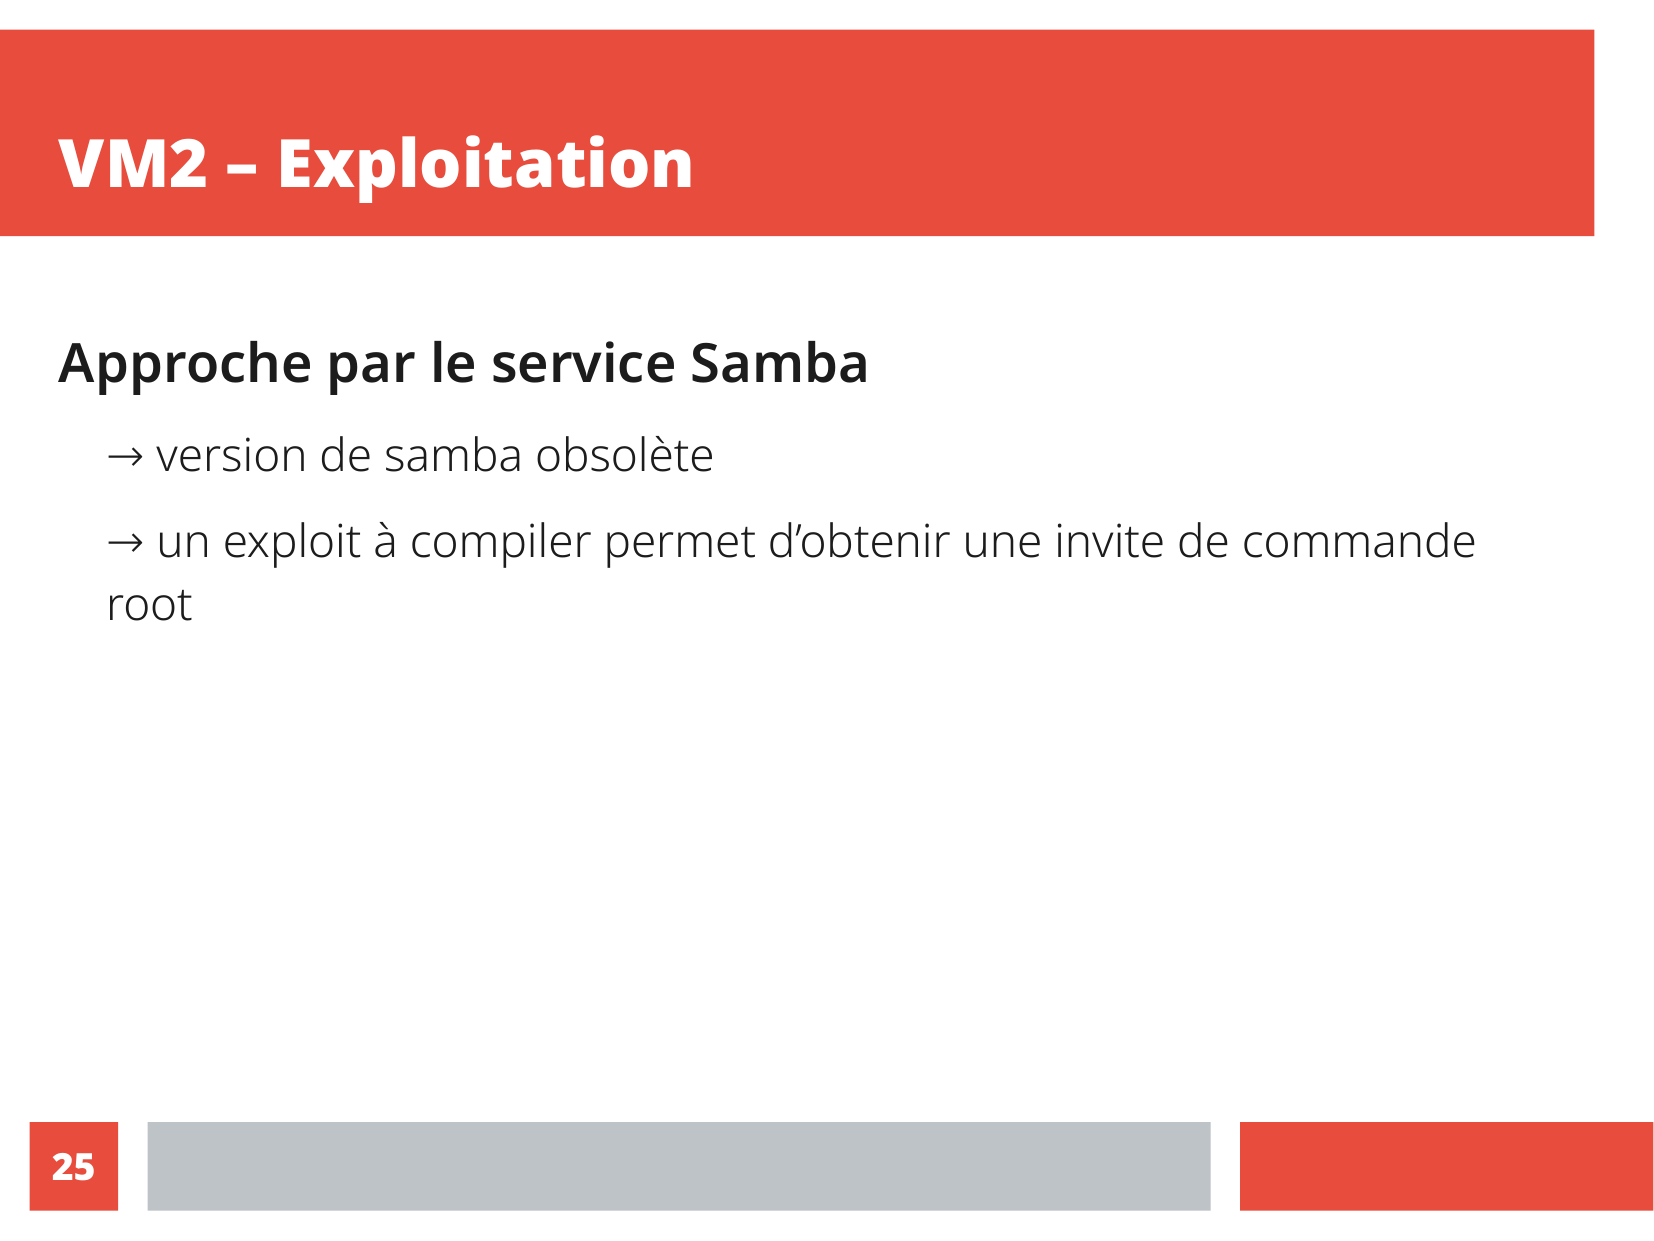

# VM2 – Exploitation
Approche par le service Samba
→ version de samba obsolète
→ un exploit à compiler permet d’obtenir une invite de commande root
25